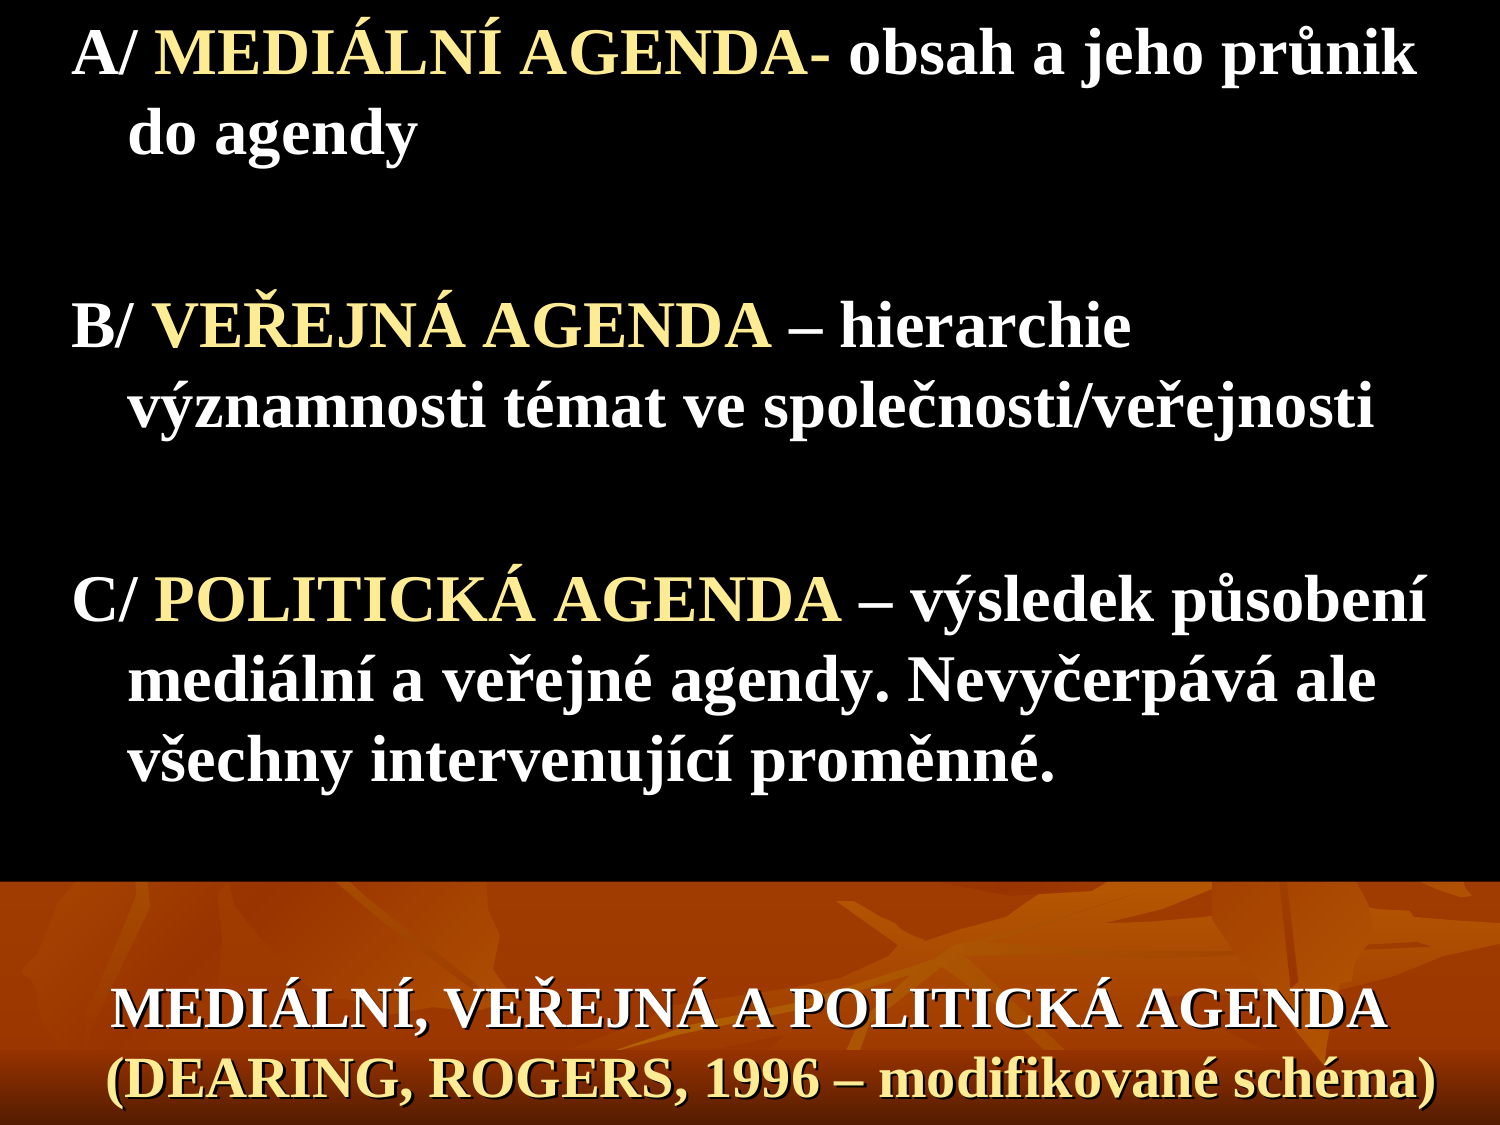

A/ MEDIÁLNÍ AGENDA- obsah a jeho průnik do agendy
B/ VEŘEJNÁ AGENDA – hierarchie významnosti témat ve společnosti/veřejnosti
C/ POLITICKÁ AGENDA – výsledek působení mediální a veřejné agendy. Nevyčerpává ale všechny intervenující proměnné.
# MEDIÁLNÍ, VEŘEJNÁ A POLITICKÁ AGENDA (DEARING, ROGERS, 1996 – modifikované schéma)